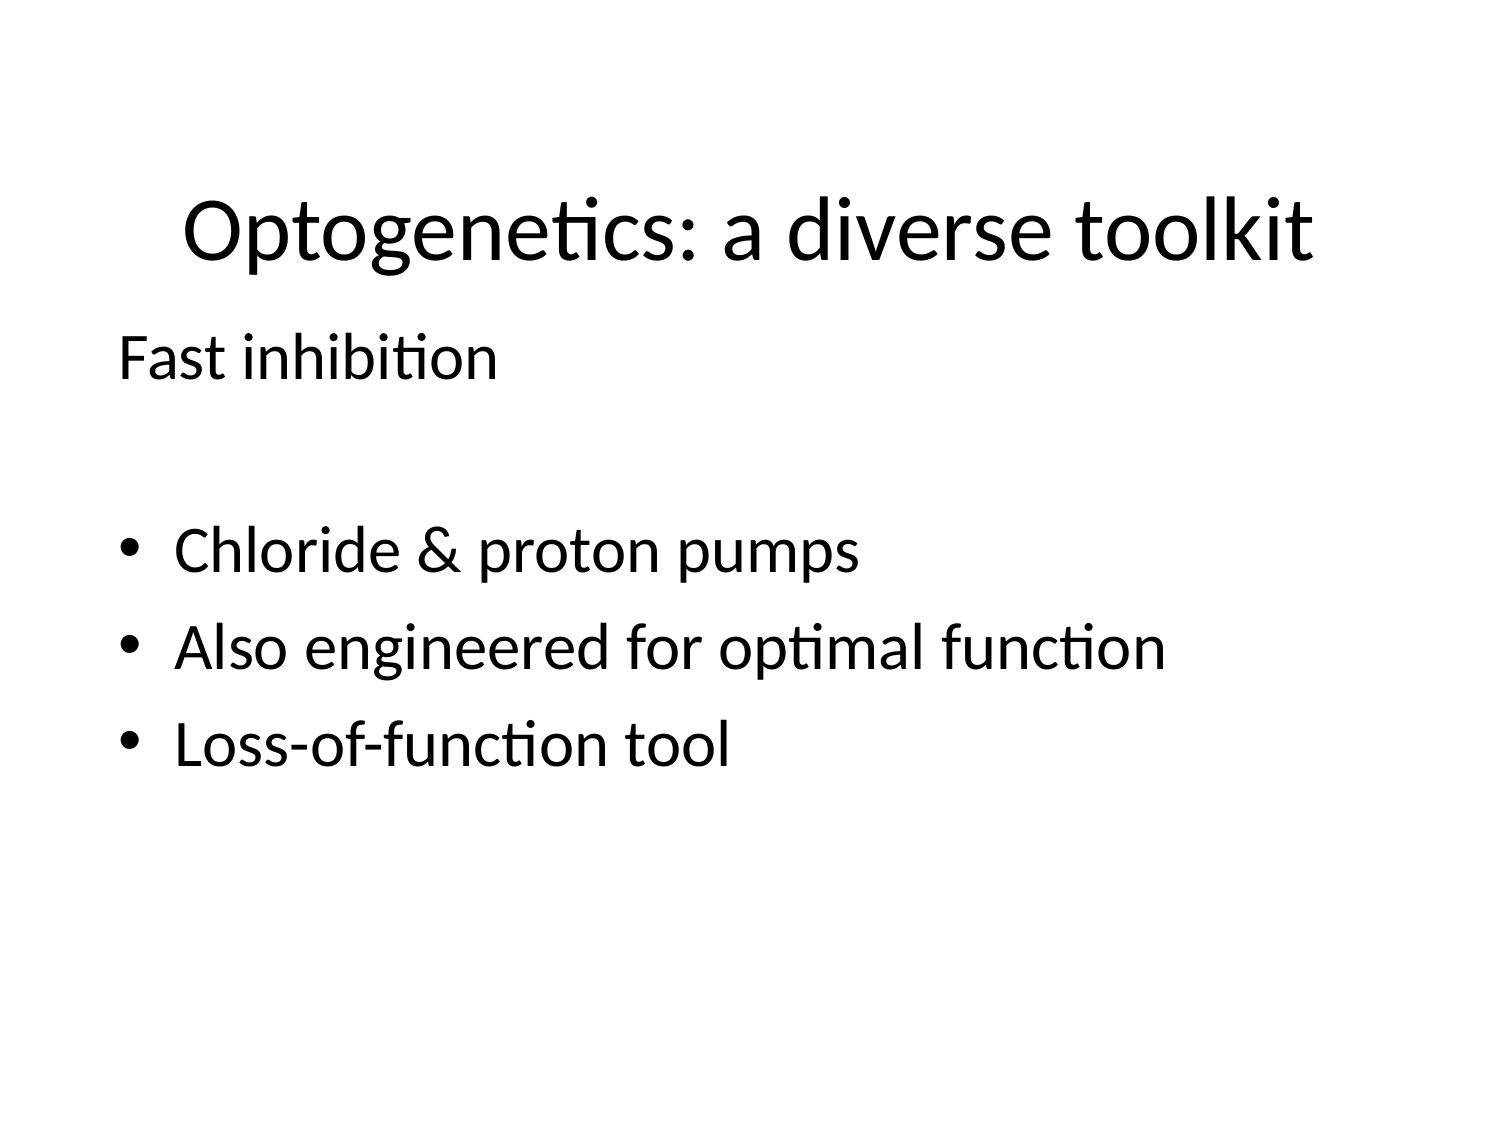

# Optogenetics: a diverse toolkit
Fast inhibition
Chloride & proton pumps
Also engineered for optimal function
Loss-of-function tool